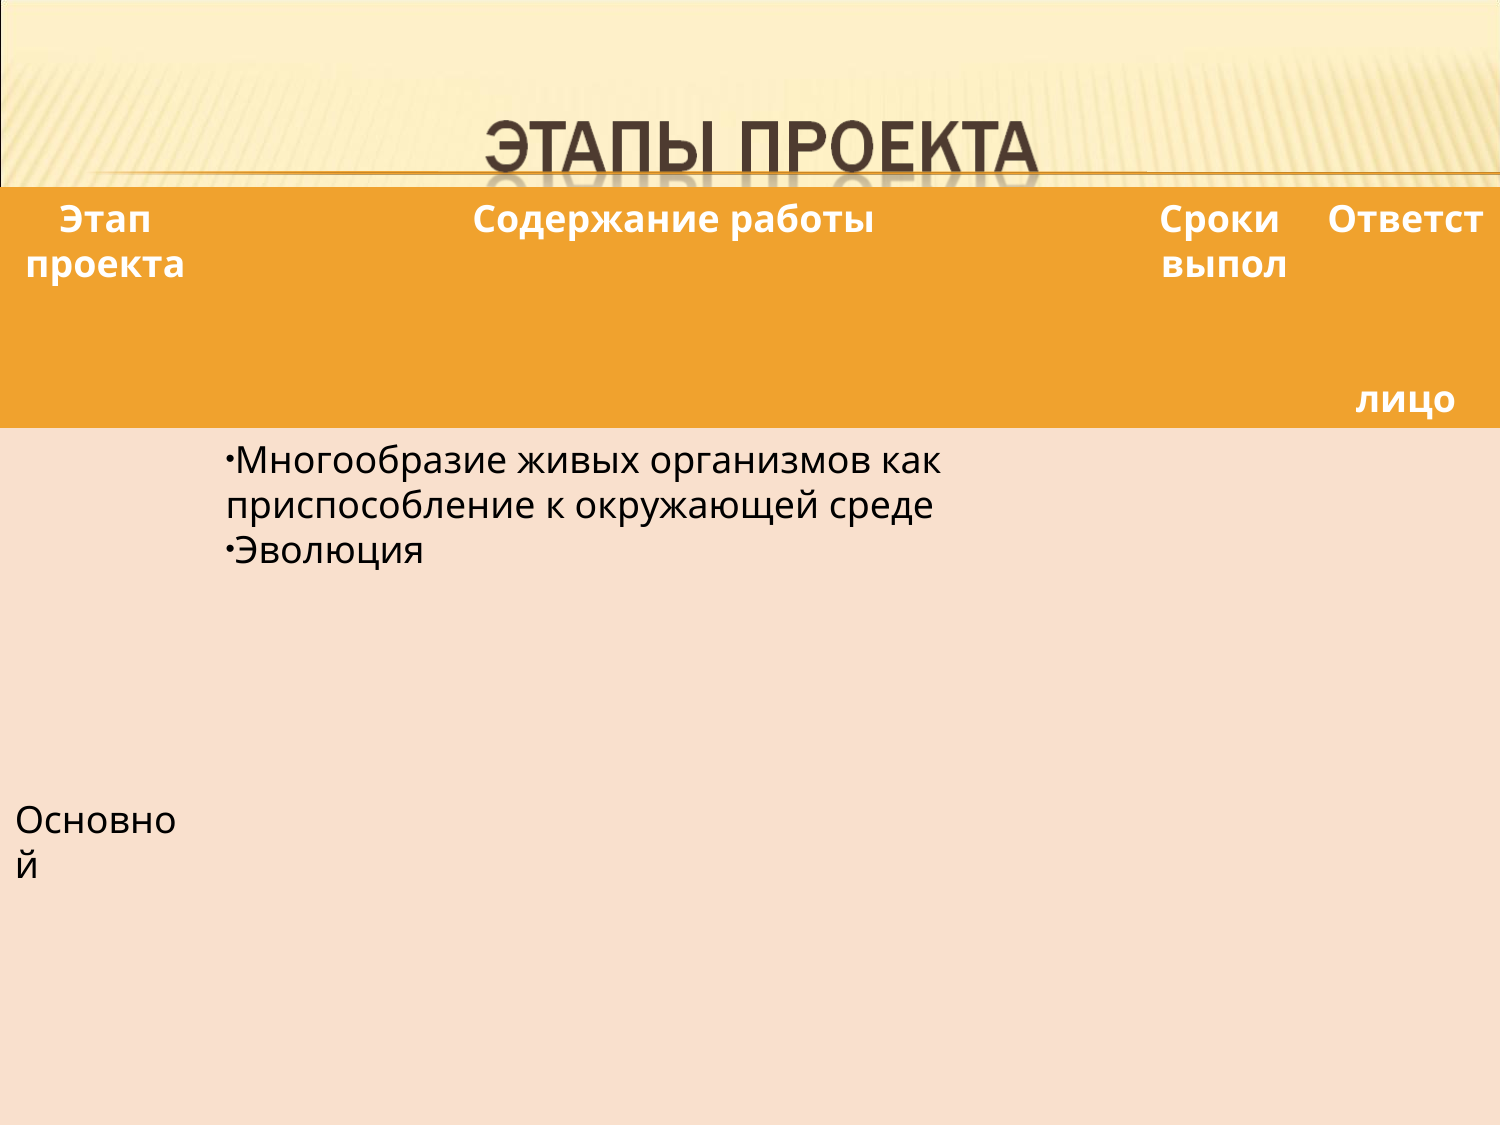

| Этап проекта | Содержание работы | Сроки выполн. | Ответств. лицо |
| --- | --- | --- | --- |
| Основной | Многообразие живых организмов как приспособление к окружающей среде Эволюция 2. Неживая природа Вода Воздух Свет, цвет Магниты, магнетизм Электричество Вес, притяжение Звук Теплота Земля. Космос 3. Человек. Рукотворный мир Свойства материалов Человек. Рукотворный мир. Преобразование. | | |
| Заключи-тельный | Итоговые занятия по каждой теме Проведение праздника «Юный исследователь» | | |